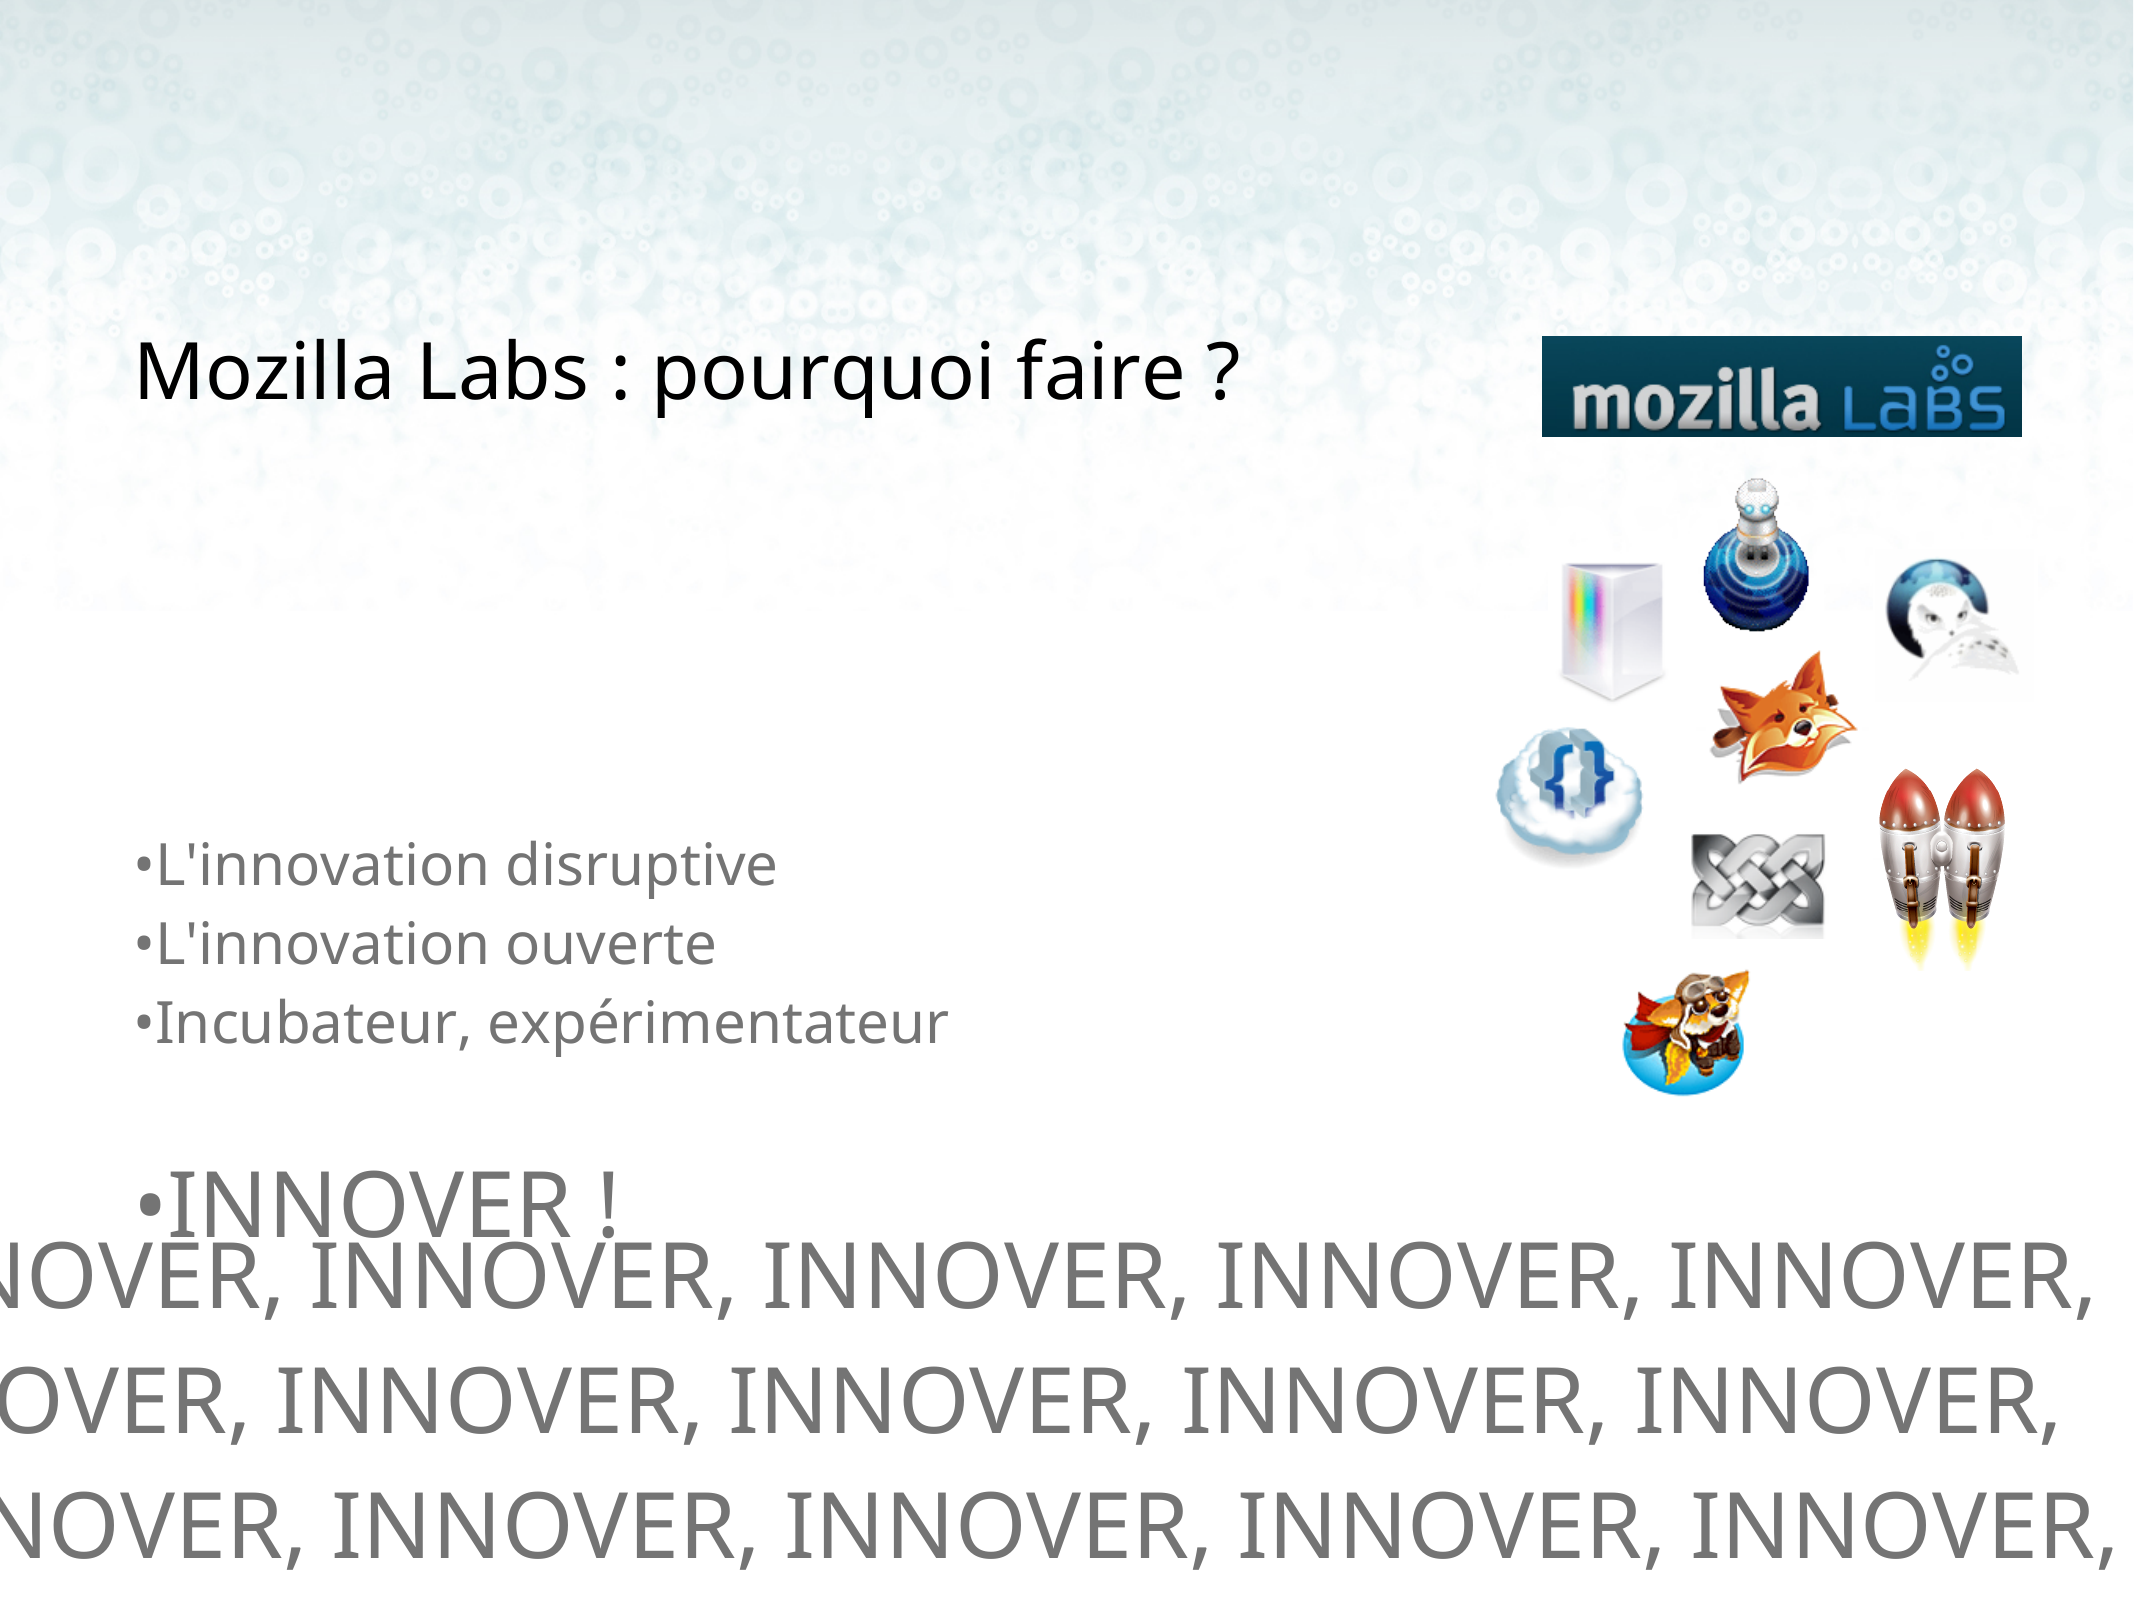

# Mozilla Labs : pourquoi faire ?
L'innovation disruptive
L'innovation ouverte
Incubateur, expérimentateur
INNOVER !
INNOVER, INNOVER, INNOVER, INNOVER, INNOVER, INNOVER, INNOVER, INNOVER, INNOVER, INNOVER, dINNOVER, INNOVER, INNOVER, INNOVER, INNOVER, INNOVER, INNOVER, INNOVER, INNOVER, INNOVER,